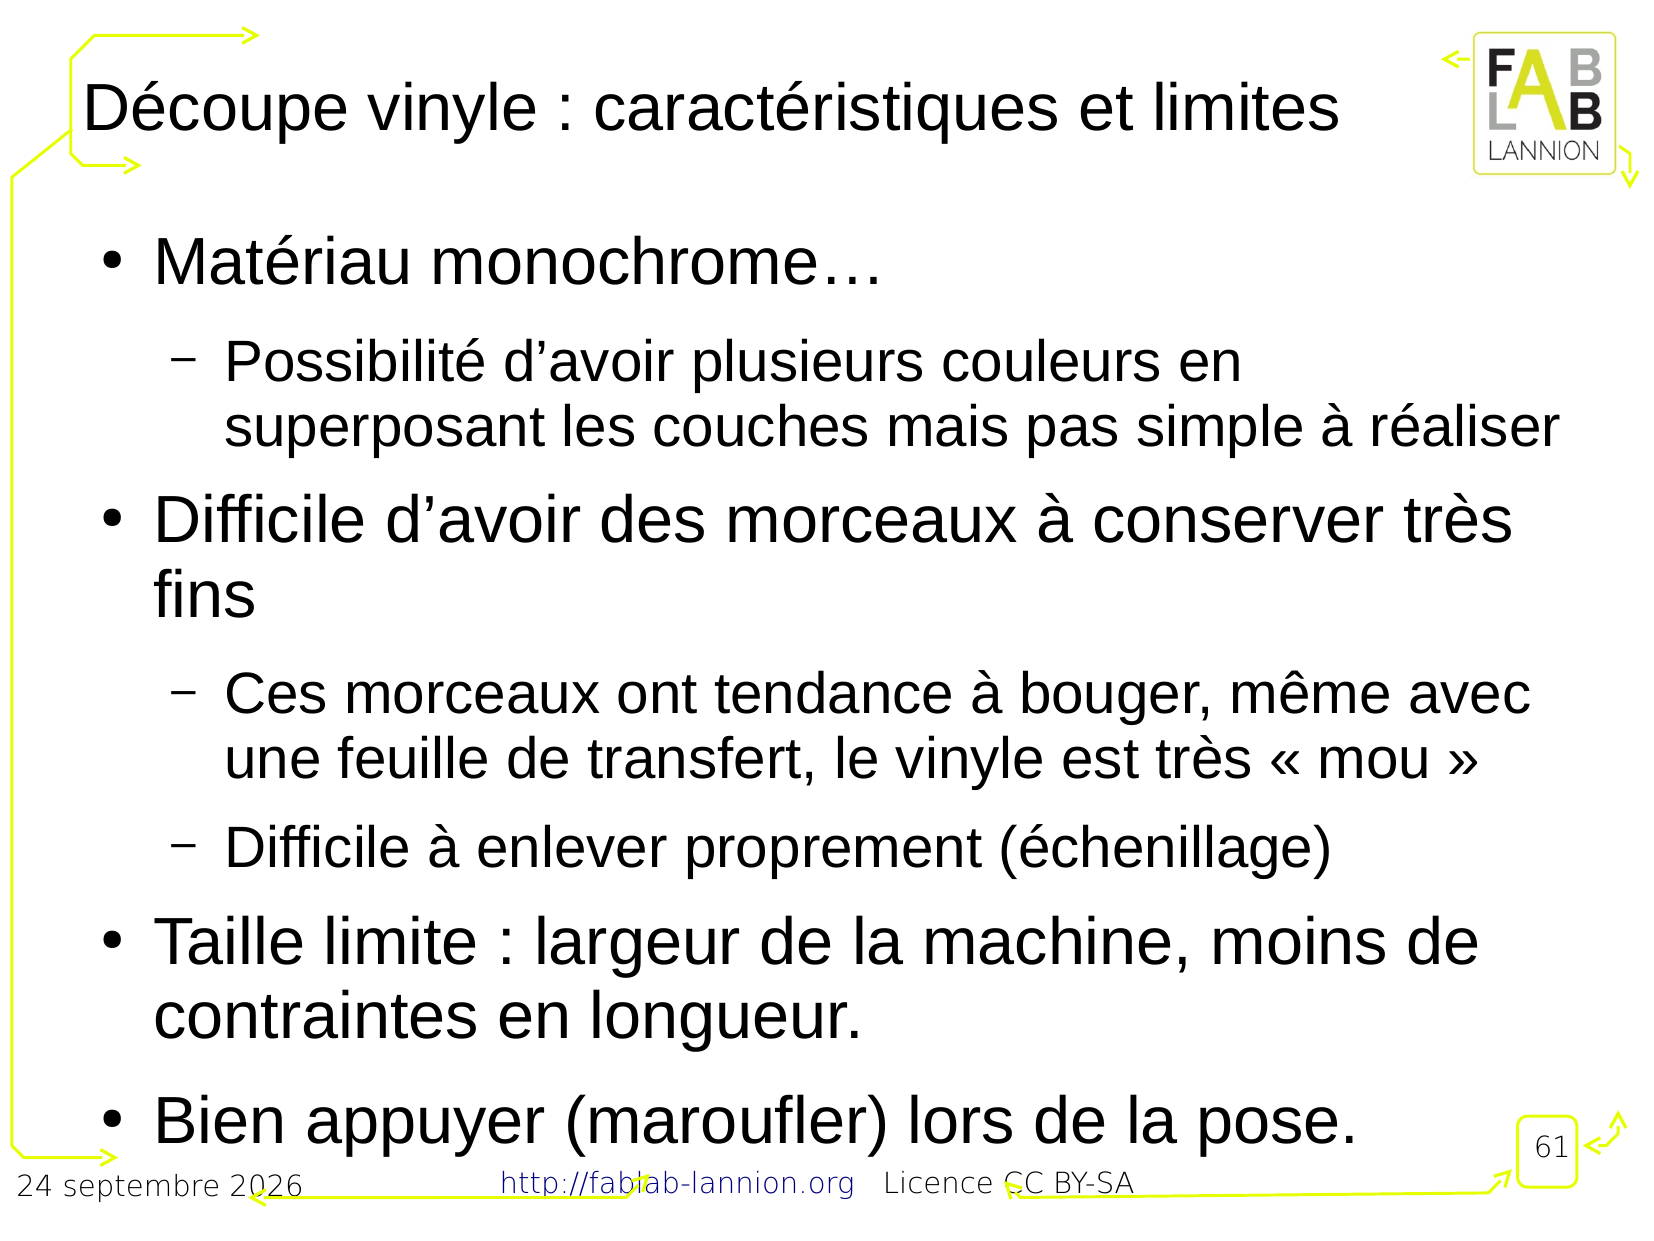

# Découpe vinyle : caractéristiques et limites
Matériau monochrome…
Possibilité d’avoir plusieurs couleurs en superposant les couches mais pas simple à réaliser
Difficile d’avoir des morceaux à conserver très fins
Ces morceaux ont tendance à bouger, même avec une feuille de transfert, le vinyle est très « mou »
Difficile à enlever proprement (échenillage)
Taille limite : largeur de la machine, moins de contraintes en longueur.
Bien appuyer (maroufler) lors de la pose.
61